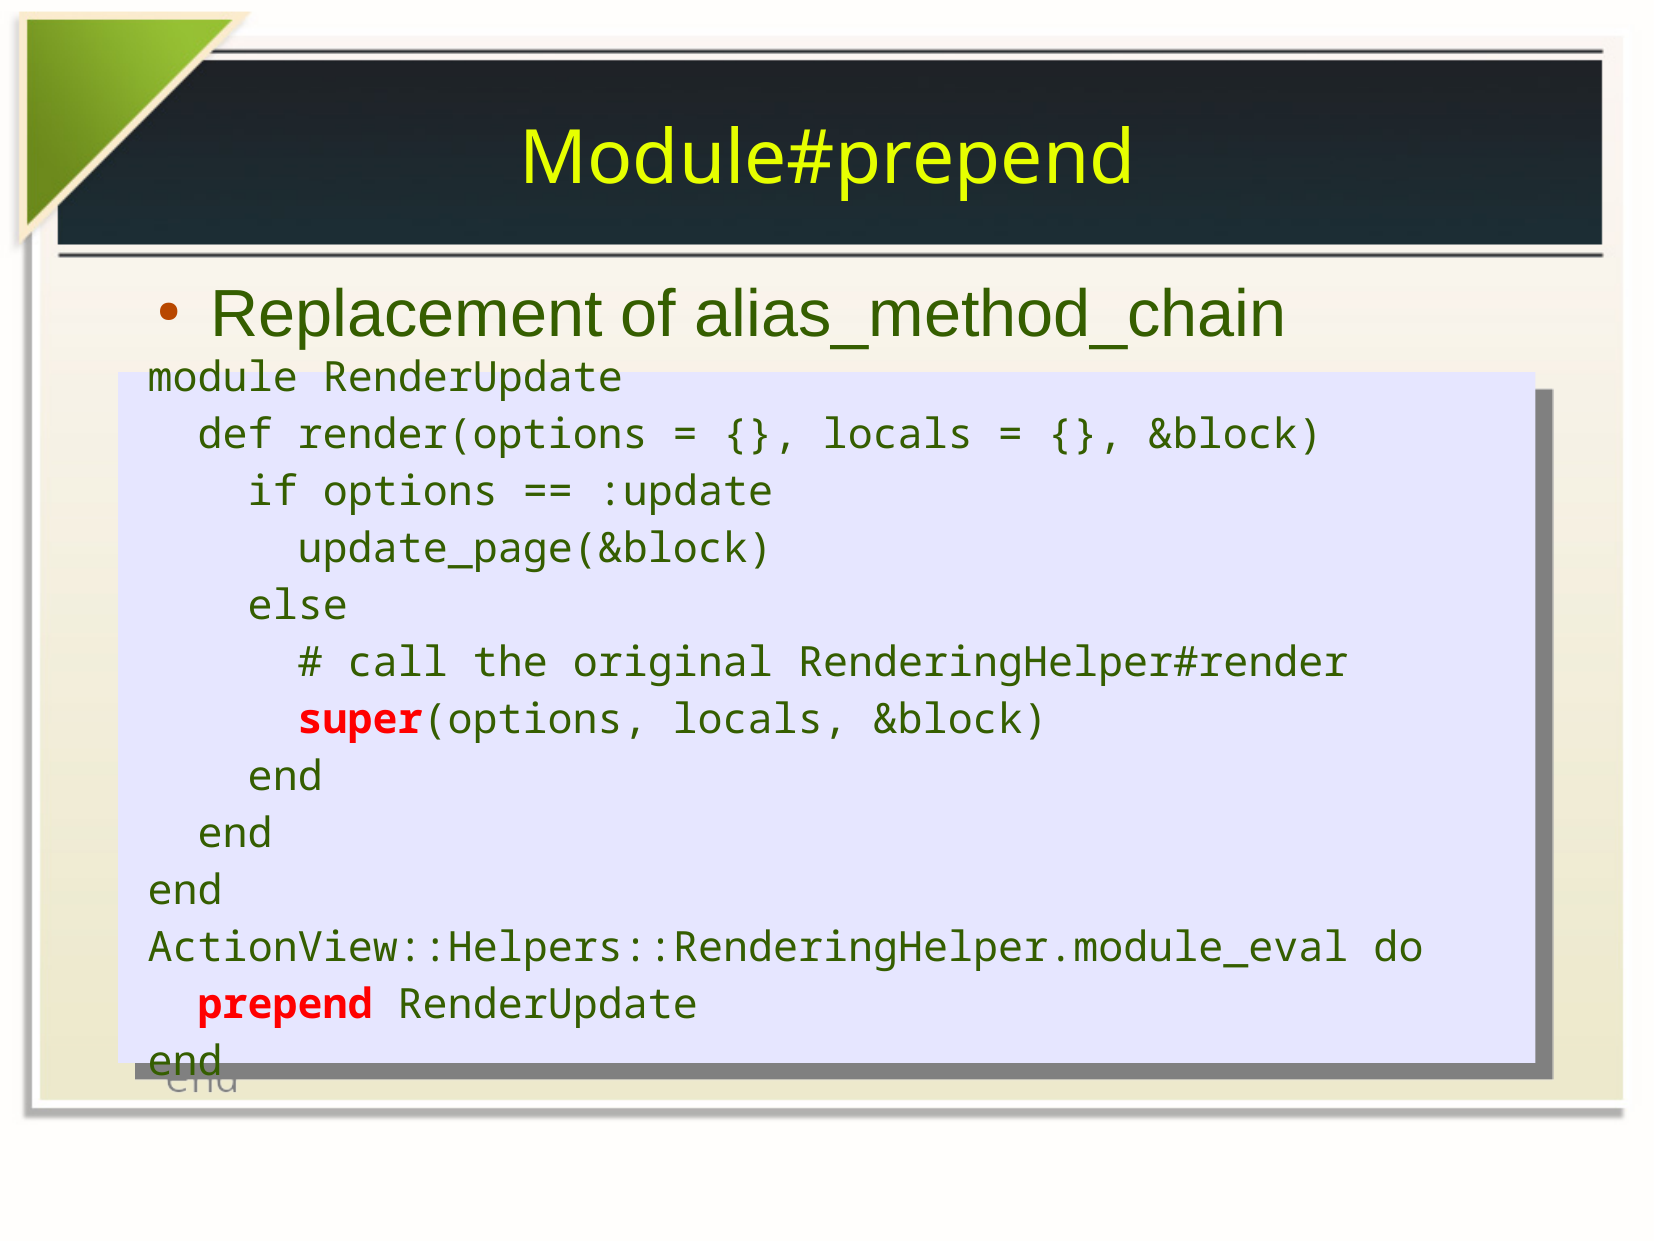

# Module#prepend
Replacement of alias_method_chain
module RenderUpdate
 def render(options = {}, locals = {}, &block)
 if options == :update
 update_page(&block)
 else
 # call the original RenderingHelper#render
 super(options, locals, &block)
 end
 end
end
ActionView::Helpers::RenderingHelper.module_eval do
 prepend RenderUpdate
end